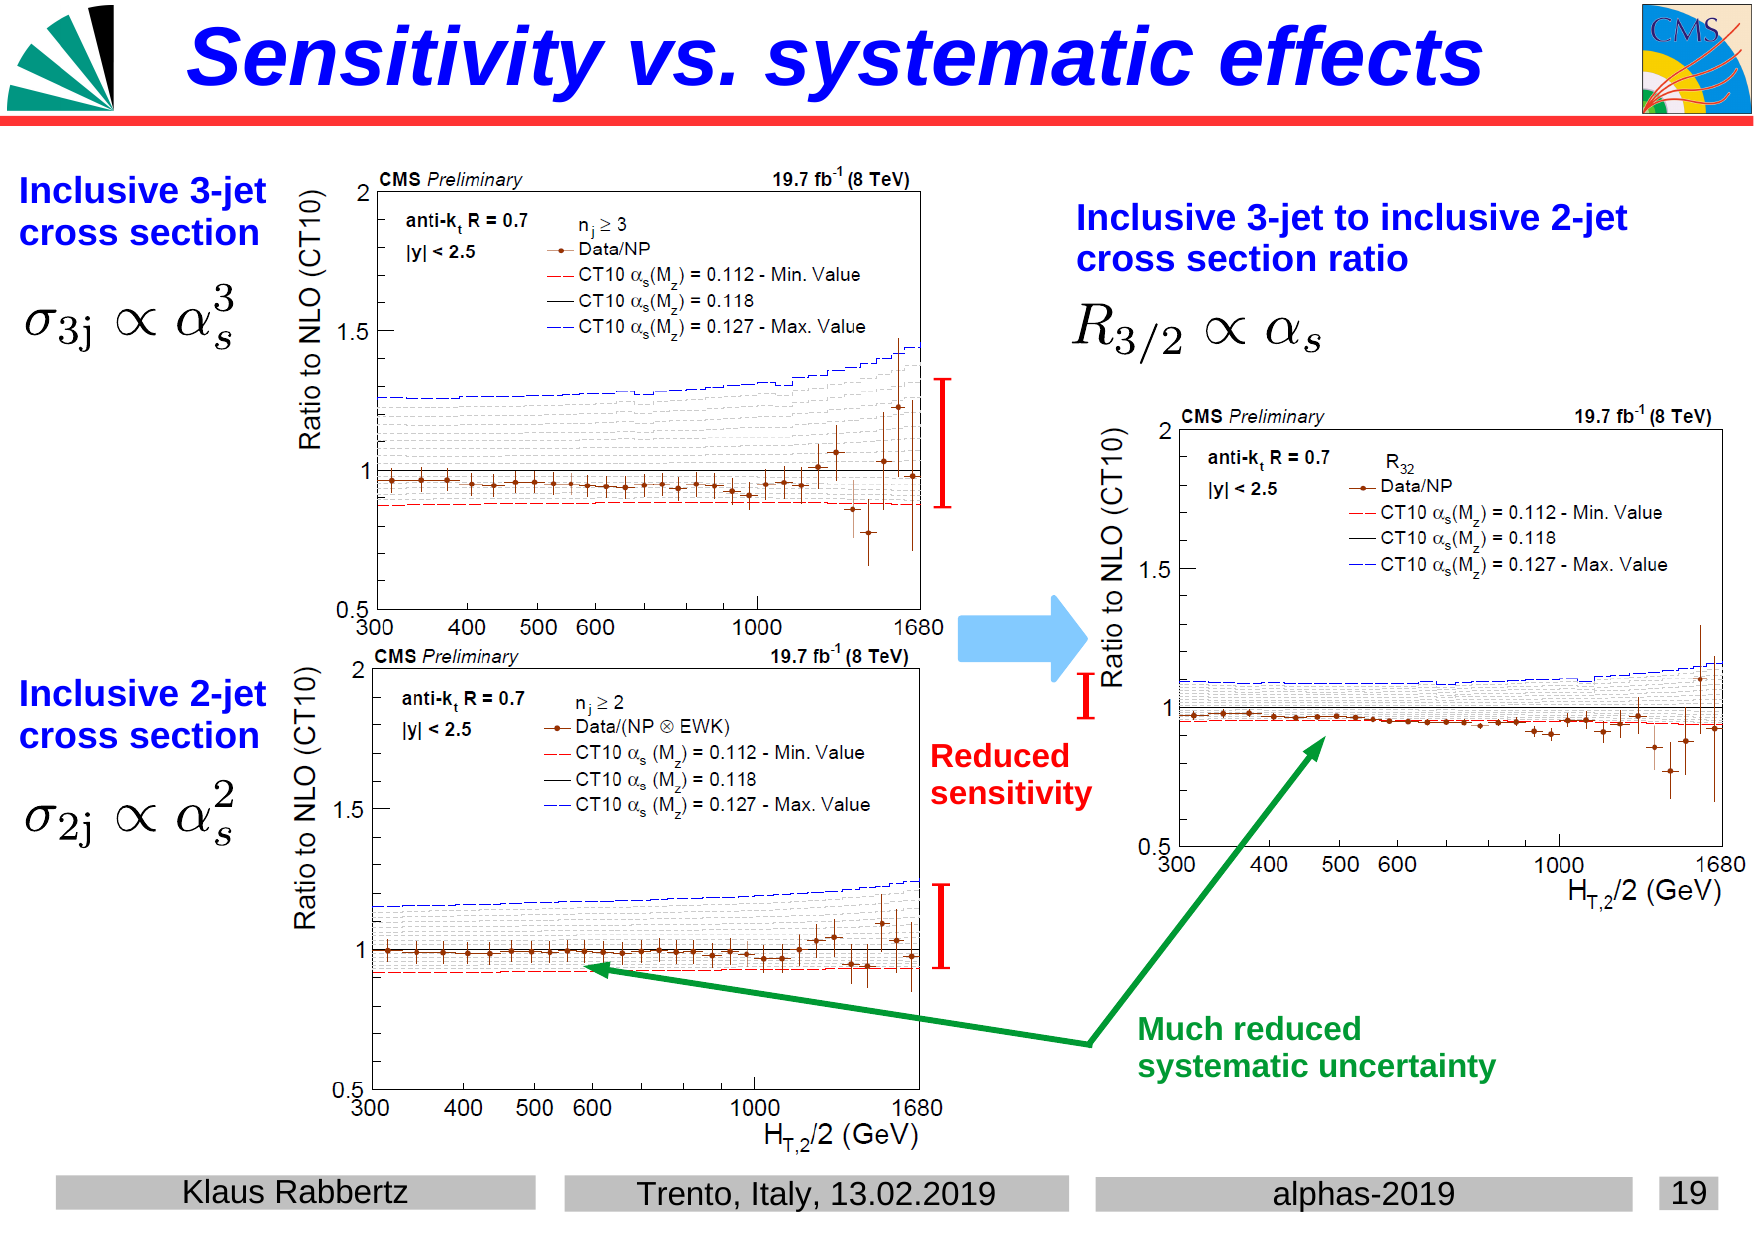

# Sensitivity vs. systematic effects
Inclusive 3-jet
cross section
Inclusive 3-jet to inclusive 2-jet
cross section ratio
Inclusive 2-jet
cross section
Reduced
sensitivity
Much reduced
systematic uncertainty